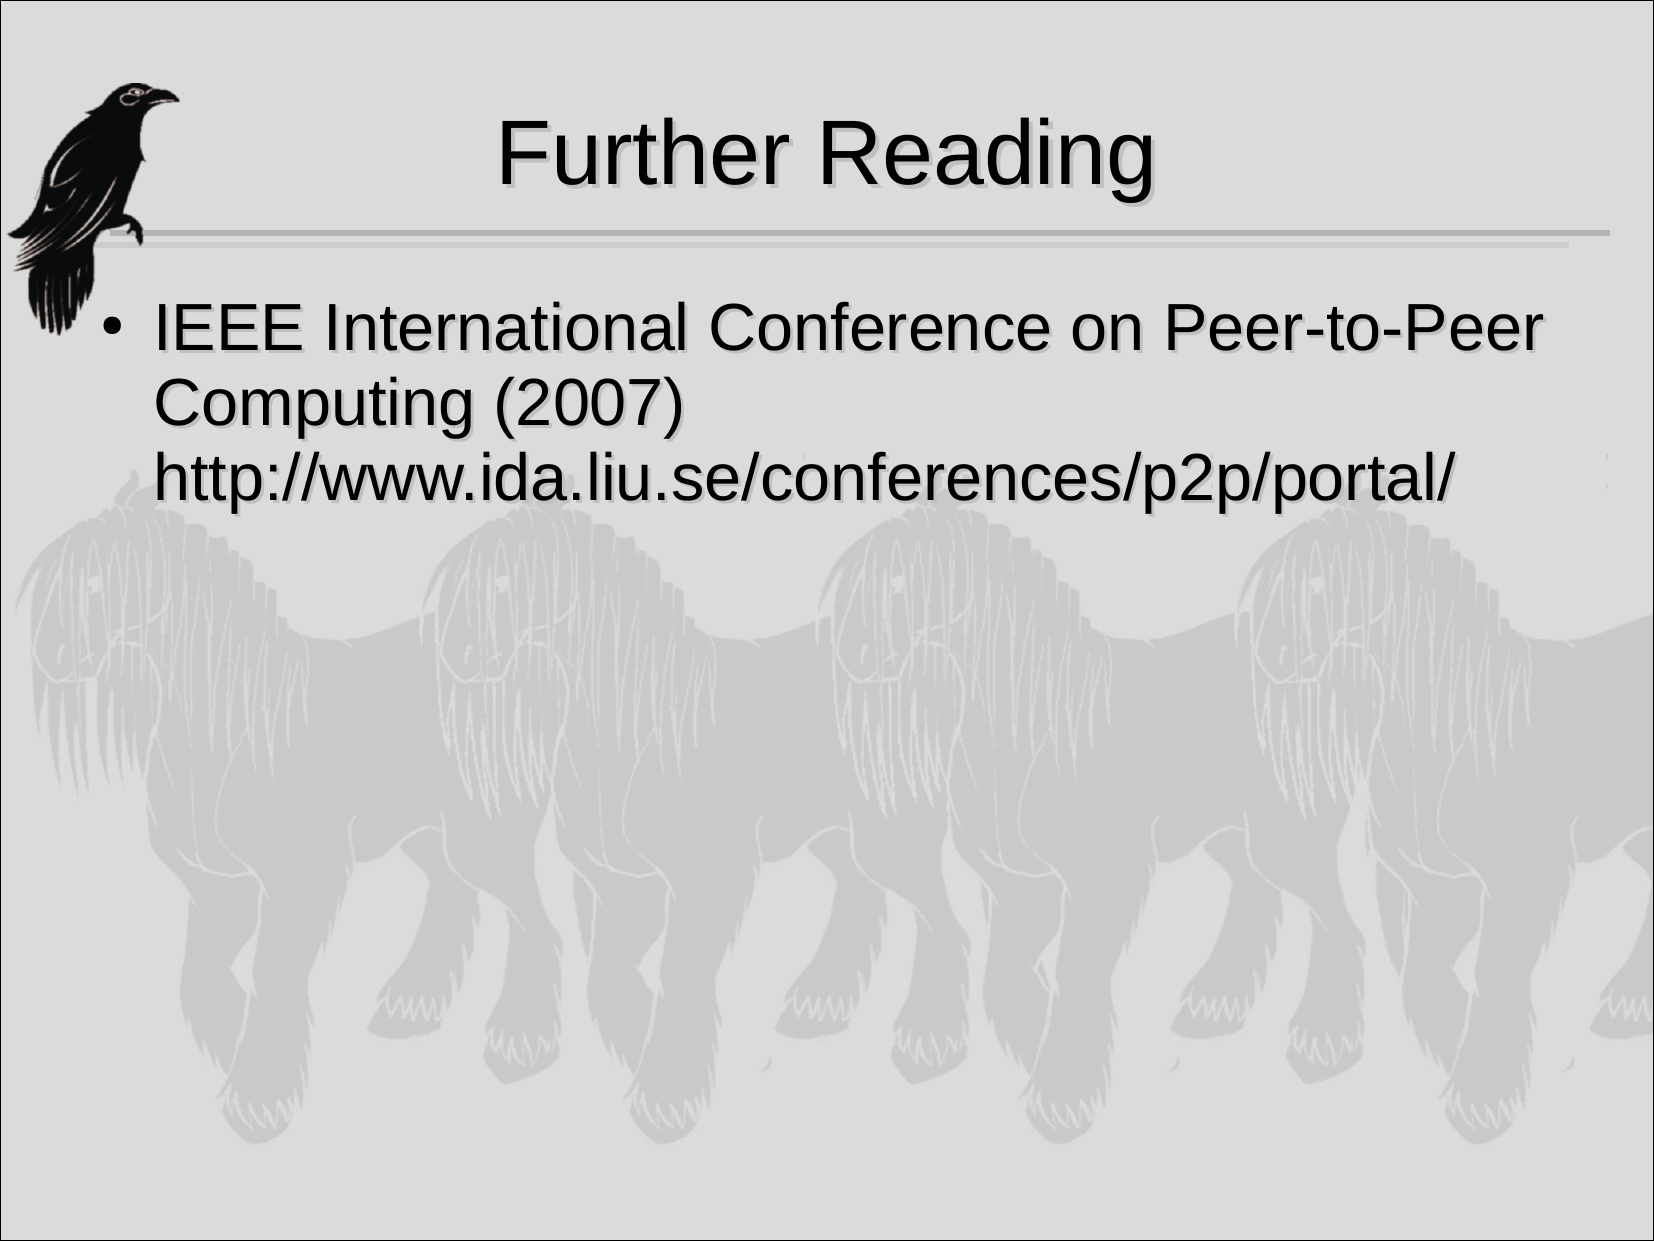

# Further Reading
IEEE International Conference on Peer-to-Peer Computing (2007)
http://www.ida.liu.se/conferences/p2p/portal/